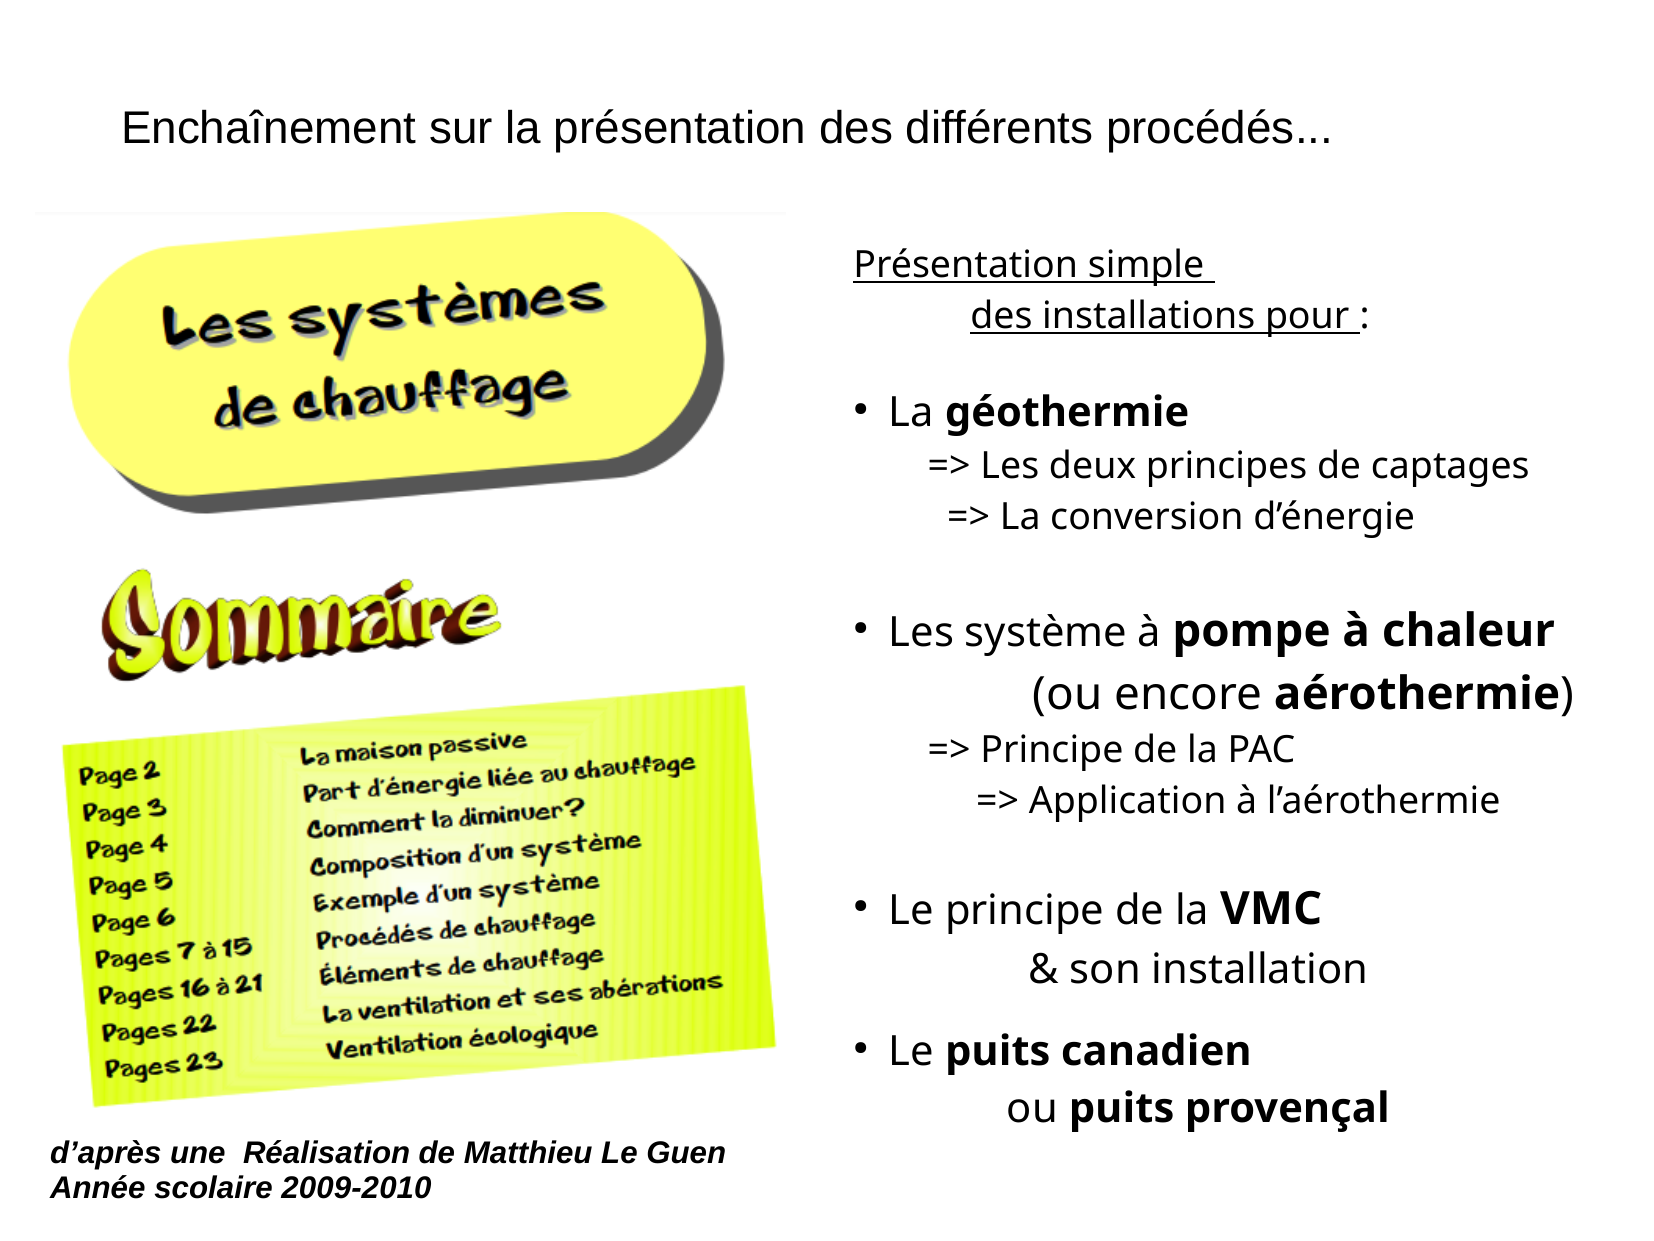

Enchaînement sur la présentation des différents procédés...
Présentation simple
 des installations pour :
La géothermie
 => Les deux principes de captages
 => La conversion d’énergie
Les système à pompe à chaleur
 (ou encore aérothermie)
 => Principe de la PAC
 => Application à l’aérothermie
Le principe de la VMC
 & son installation
Le puits canadien
 ou puits provençal
d’après une Réalisation de Matthieu Le Guen
Année scolaire 2009-2010